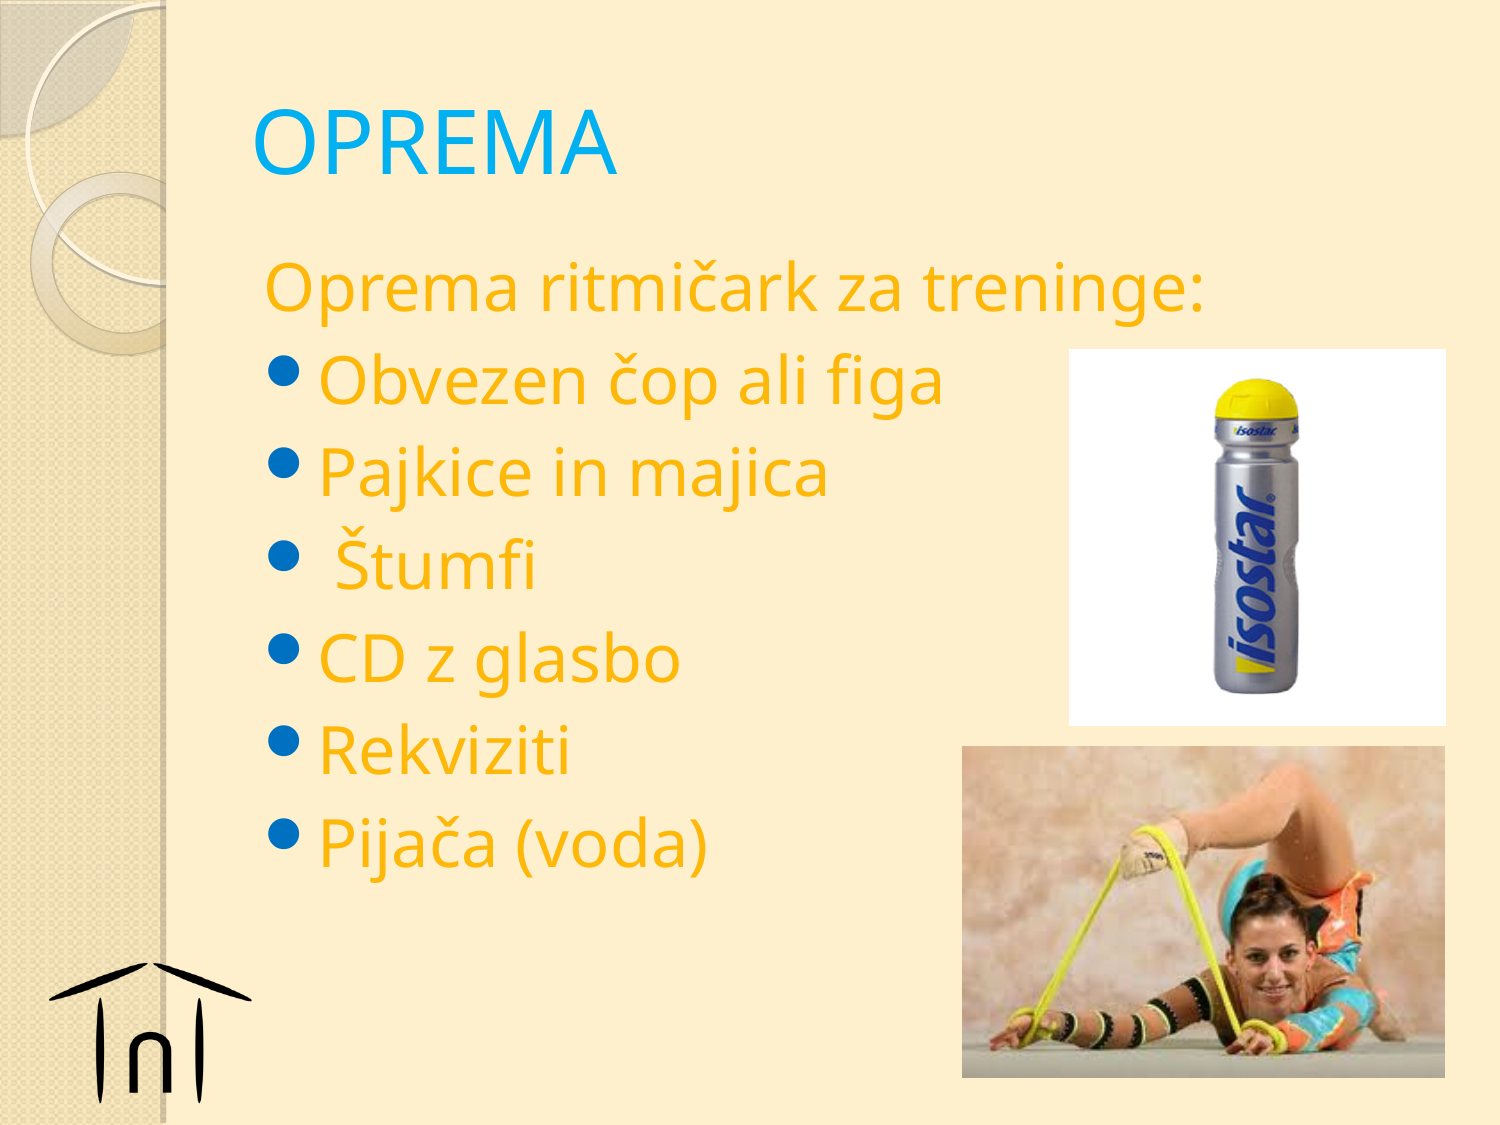

# OPREMA
Oprema ritmičark za treninge:
Obvezen čop ali figa
Pajkice in majica
 Štumfi
CD z glasbo
Rekviziti
Pijača (voda)